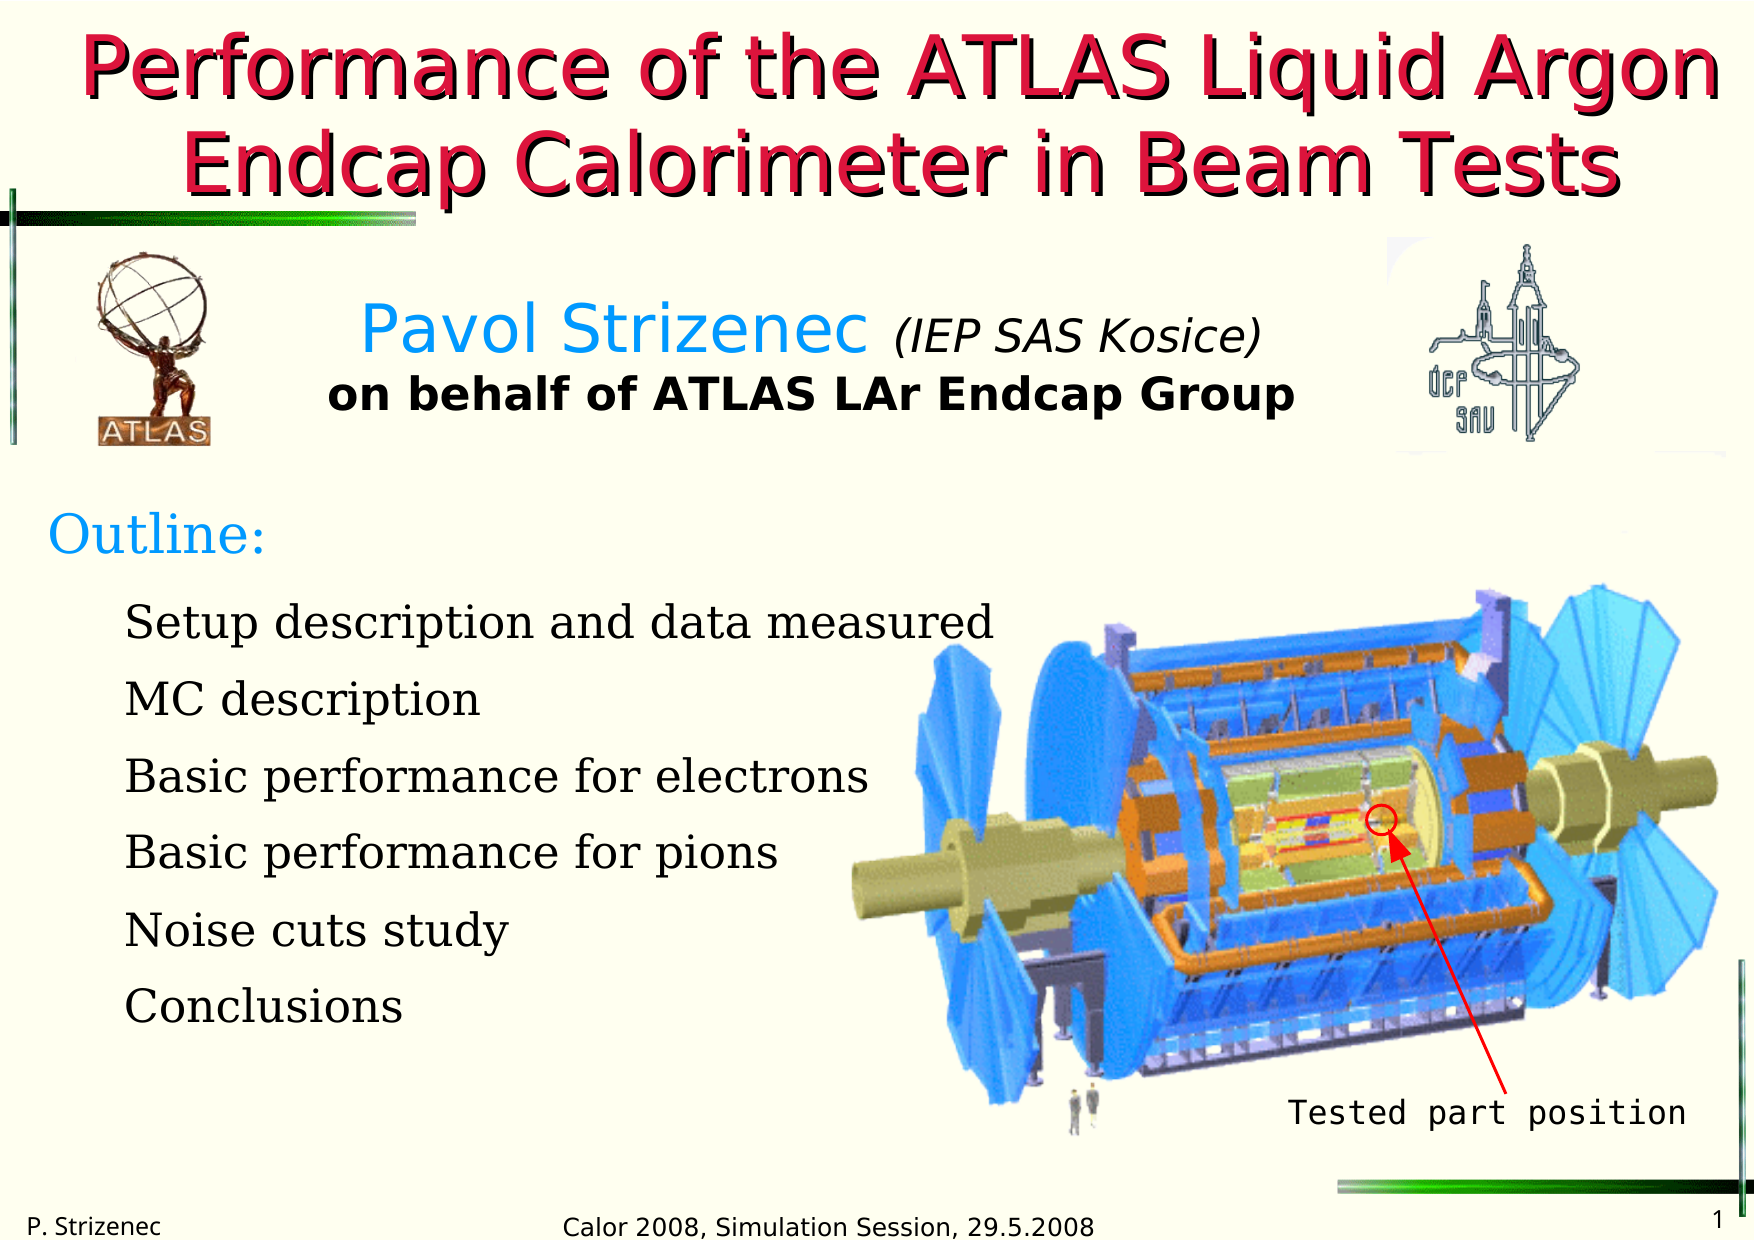

Performance of the ATLAS Liquid Argon Endcap Calorimeter in Beam Tests
Pavol Strizenec (IEP SAS Kosice)
on behalf of ATLAS LAr Endcap Group
# Outline:
Setup description and data measured
MC description
Basic performance for electrons
Basic performance for pions
Noise cuts study
Conclusions
Tested part position
P. Strizenec
Calor 2008, Simulation Session, 29.5.2008